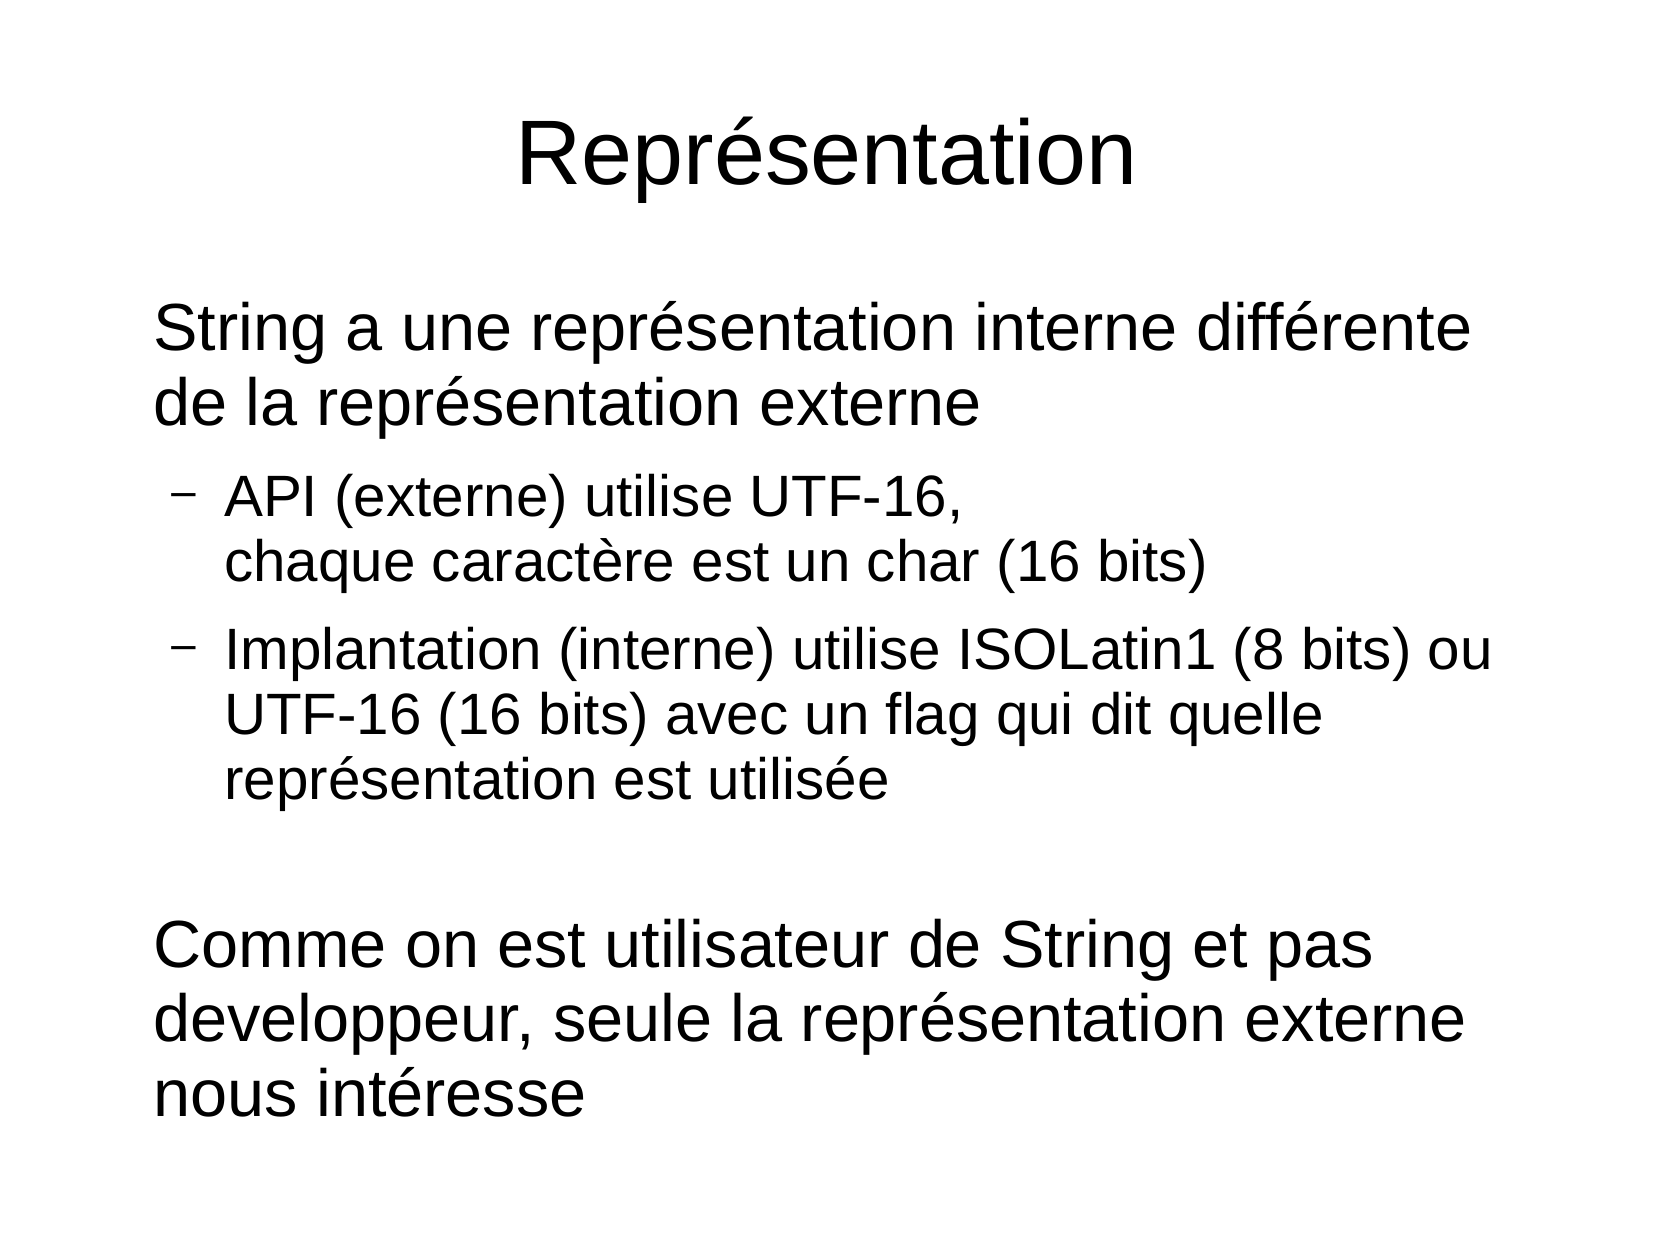

# Représentation
String a une représentation interne différente
de la représentation externe
API (externe) utilise UTF-16,
chaque caractère est un char (16 bits)
Implantation (interne) utilise ISOLatin1 (8 bits) ou UTF-16 (16 bits) avec un flag qui dit quelle représentation est utilisée
Comme on est utilisateur de String et pas developpeur, seule la représentation externe nous intéresse